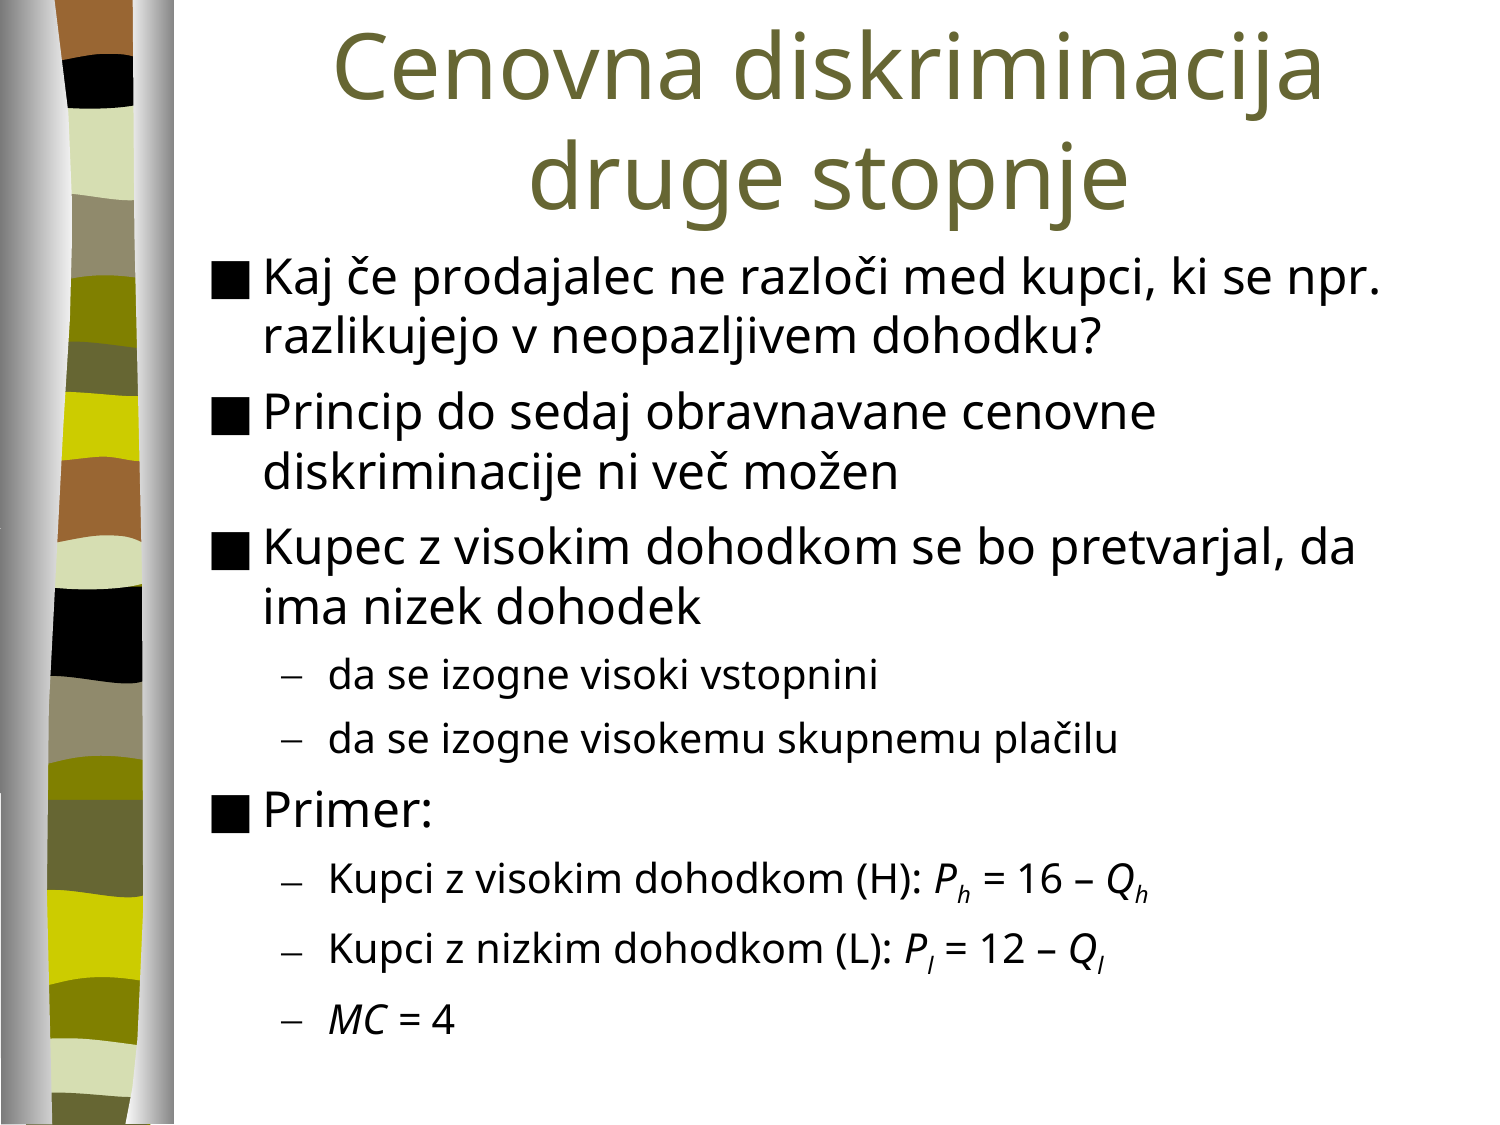

# Cenovna diskriminacija druge stopnje
Kaj če prodajalec ne razloči med kupci, ki se npr. razlikujejo v neopazljivem dohodku?
Princip do sedaj obravnavane cenovne diskriminacije ni več možen
Kupec z visokim dohodkom se bo pretvarjal, da ima nizek dohodek
da se izogne visoki vstopnini
da se izogne visokemu skupnemu plačilu
Primer:
Kupci z visokim dohodkom (H): Ph = 16 – Qh
Kupci z nizkim dohodkom (L): Pl = 12 – Ql
MC = 4